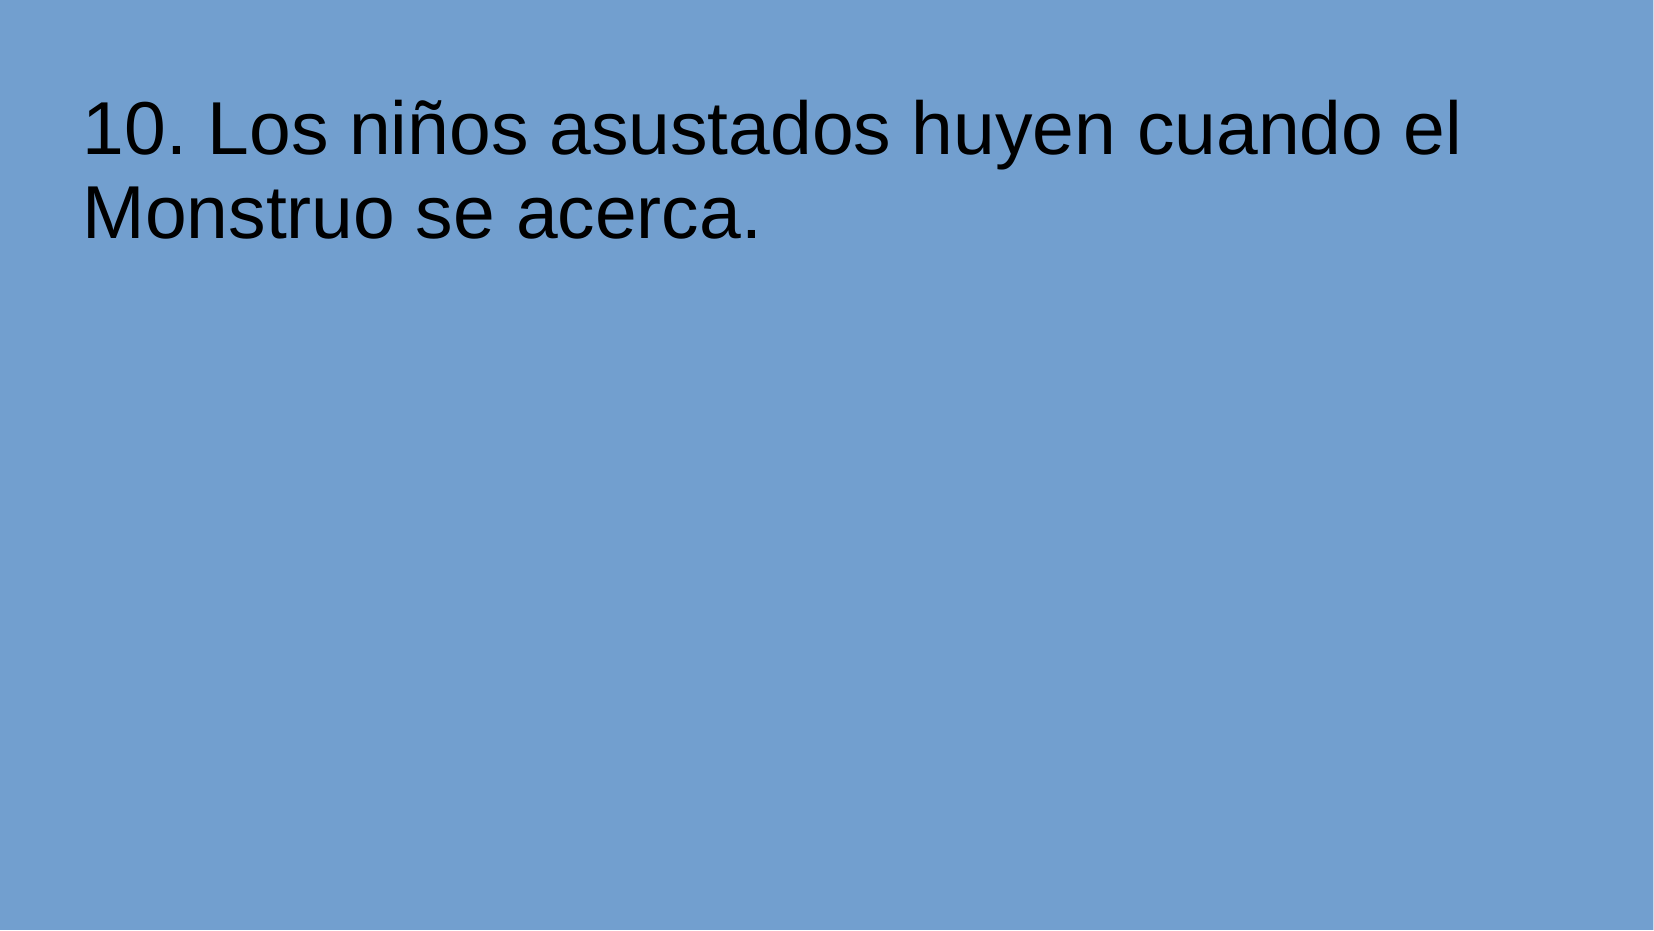

# 10. Los niños asustados huyen cuando el Monstruo se acerca.